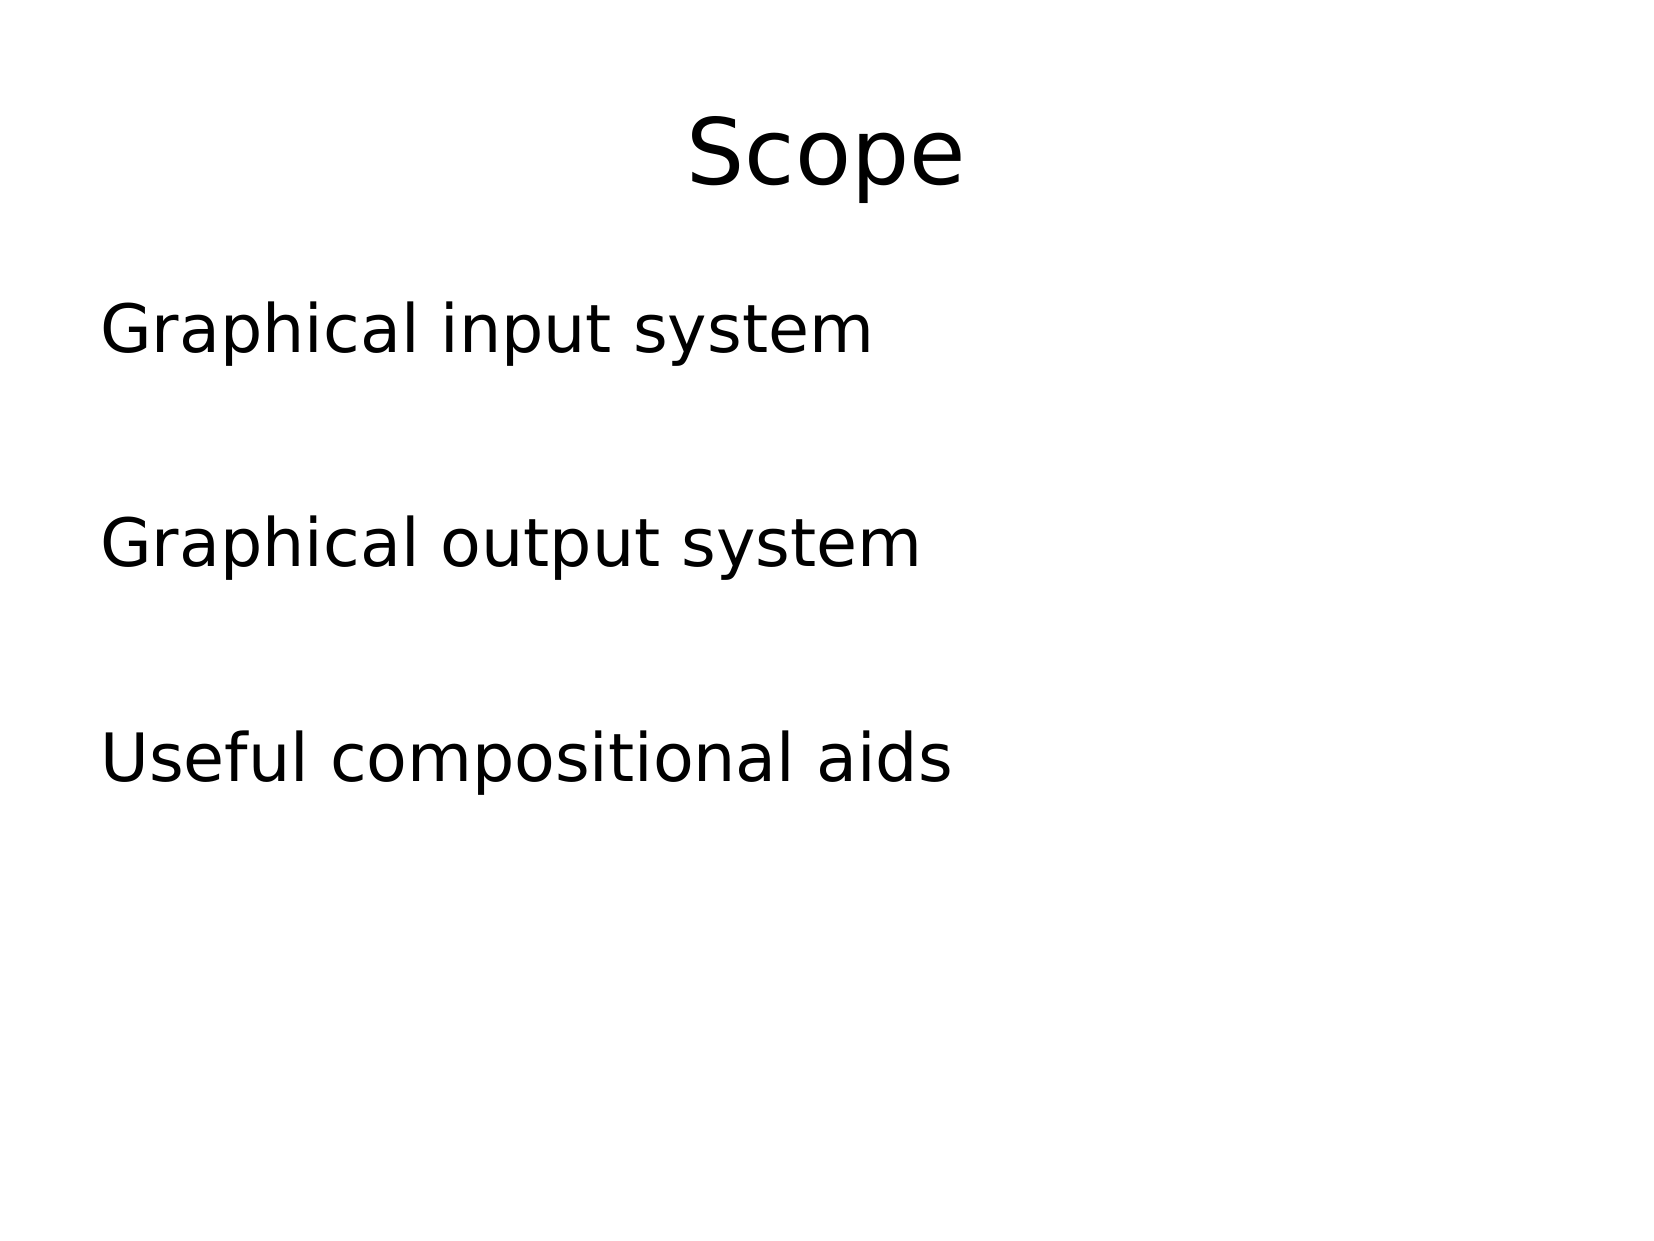

# Scope
Graphical input system
Graphical output system
Useful compositional aids